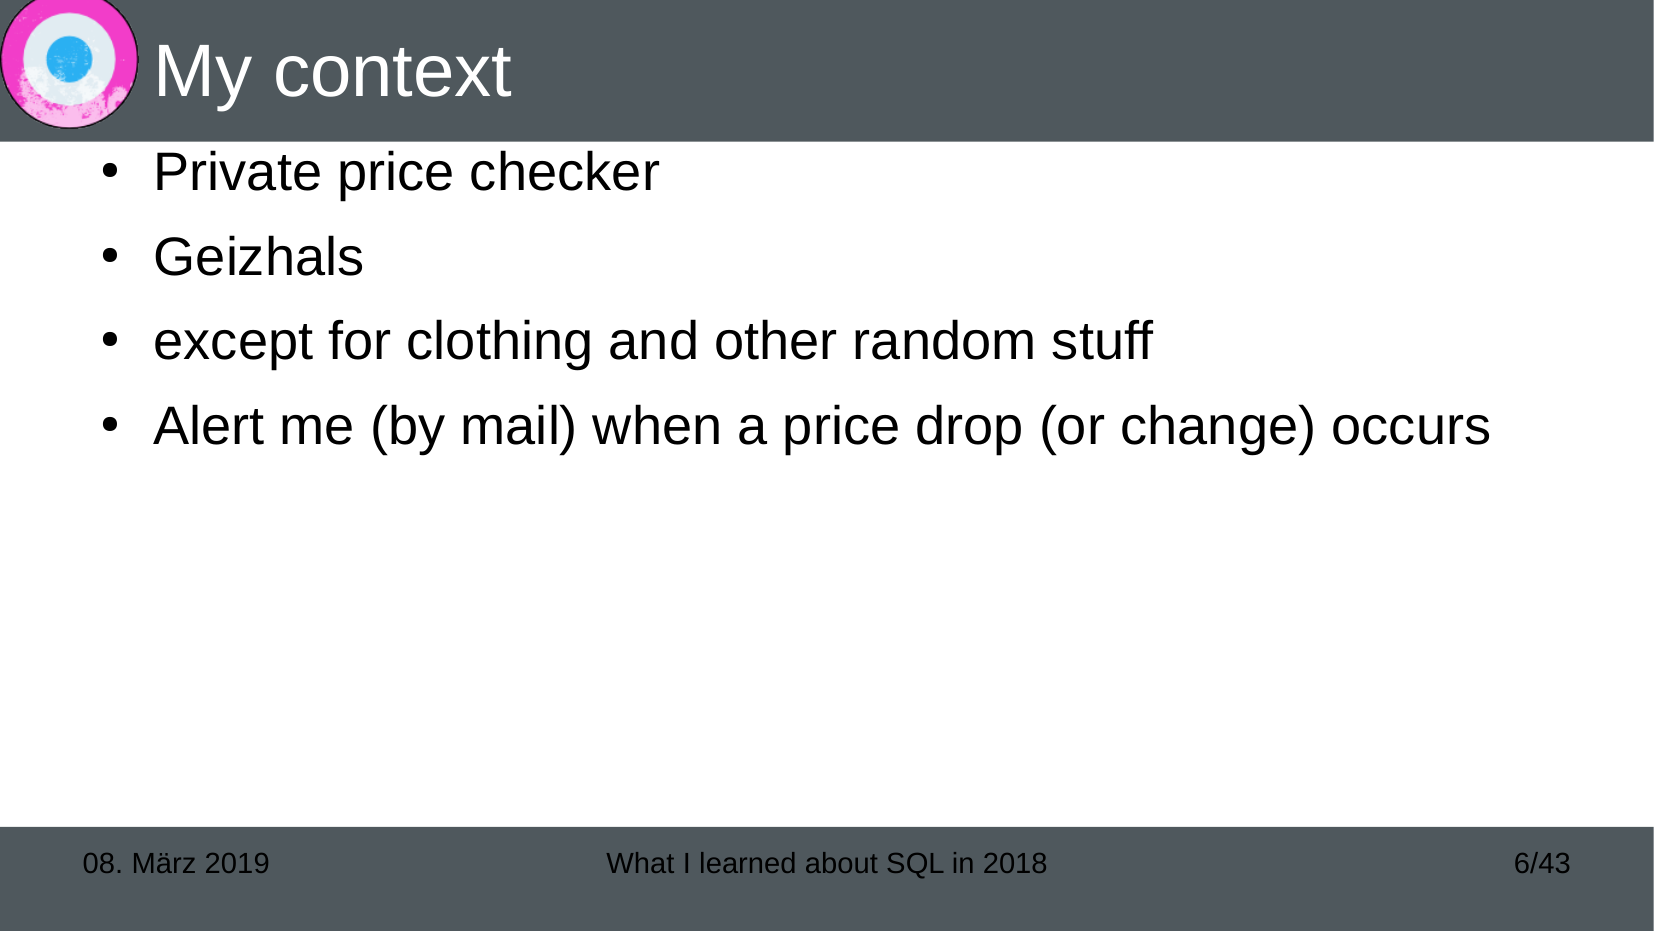

# My context
Private price checker
Geizhals
except for clothing and other random stuff
Alert me (by mail) when a price drop (or change) occurs
08. März 2019
6